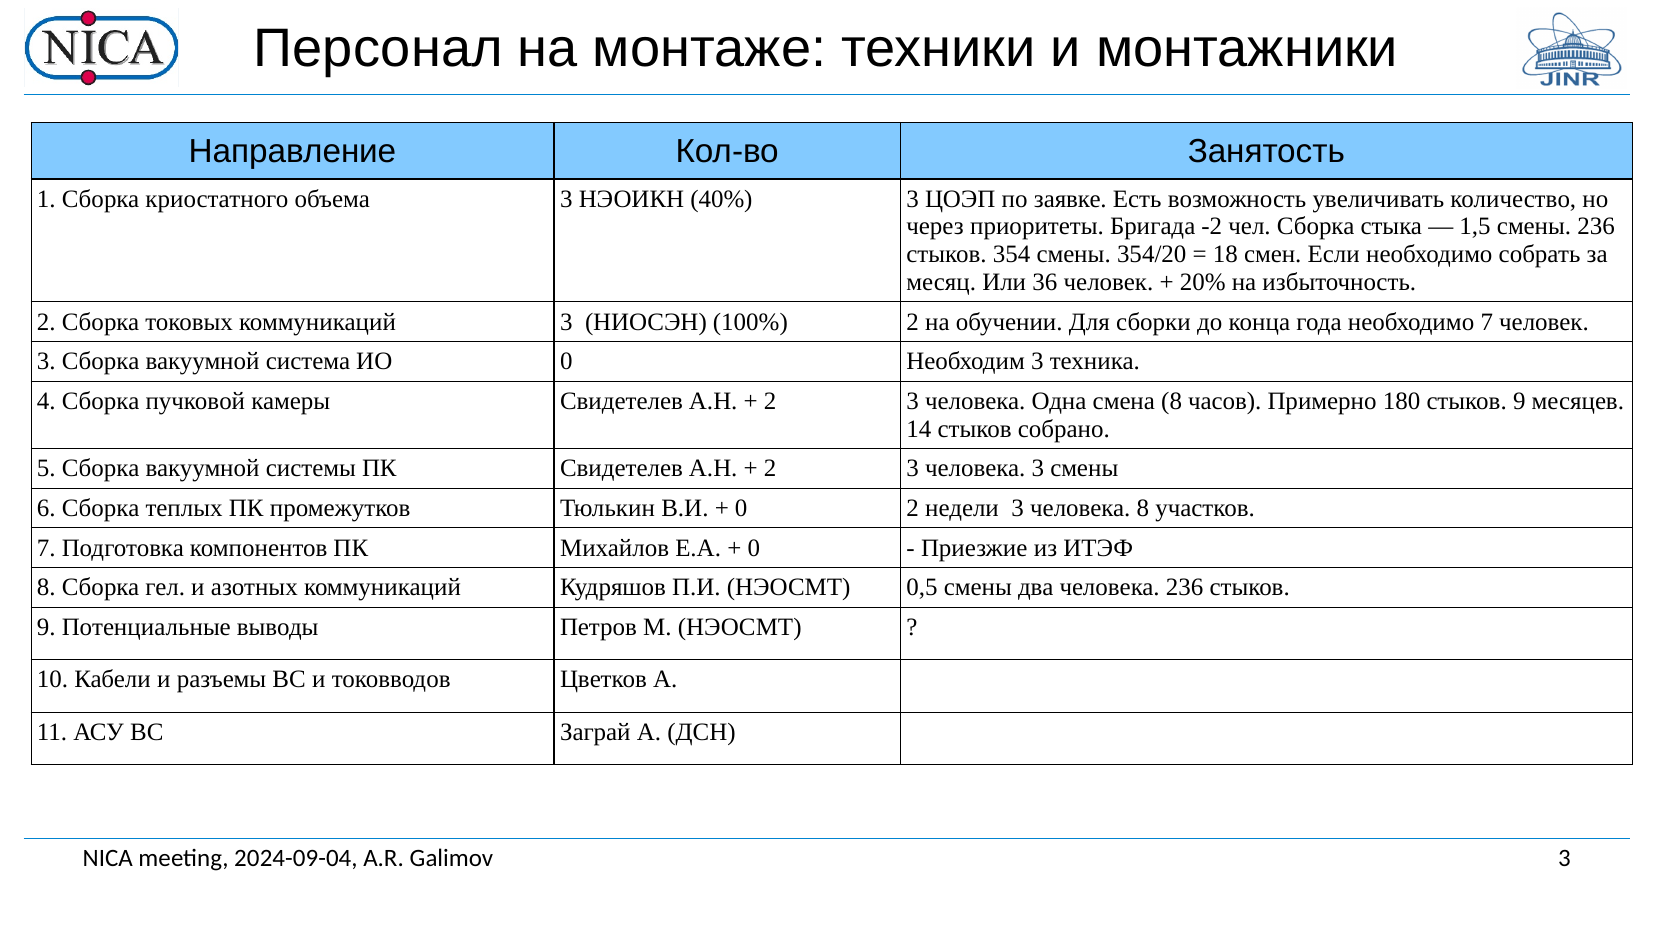

# Персонал на монтаже: техники и монтажники
| Направление | Кол-во | Занятость |
| --- | --- | --- |
| 1. Сборка криостатного объема | 3 НЭОИКН (40%) | 3 ЦОЭП по заявке. Есть возможность увеличивать количество, но через приоритеты. Бригада -2 чел. Сборка стыка — 1,5 смены. 236 стыков. 354 смены. 354/20 = 18 смен. Если необходимо собрать за месяц. Или 36 человек. + 20% на избыточность. |
| 2. Сборка токовых коммуникаций | 3 (НИОСЭН) (100%) | 2 на обучении. Для сборки до конца года необходимо 7 человек. |
| 3. Сборка вакуумной система ИО | 0 | Необходим 3 техника. |
| 4. Сборка пучковой камеры | Свидетелев А.Н. + 2 | 3 человека. Одна смена (8 часов). Примерно 180 стыков. 9 месяцев. 14 стыков собрано. |
| 5. Сборка вакуумной системы ПК | Свидетелев А.Н. + 2 | 3 человека. 3 смены |
| 6. Сборка теплых ПК промежутков | Тюлькин В.И. + 0 | 2 недели 3 человека. 8 участков. |
| 7. Подготовка компонентов ПК | Михайлов Е.А. + 0 | - Приезжие из ИТЭФ |
| 8. Сборка гел. и азотных коммуникаций | Кудряшов П.И. (НЭОСМТ) | 0,5 смены два человека. 236 стыков. |
| 9. Потенциальные выводы | Петров М. (НЭОСМТ) | ? |
| 10. Кабели и разъемы ВС и токовводов | Цветков А. | |
| 11. АСУ ВС | Заграй А. (ДСН) | |
NICA meeting, 2024-09-04, A.R. Galimov
3